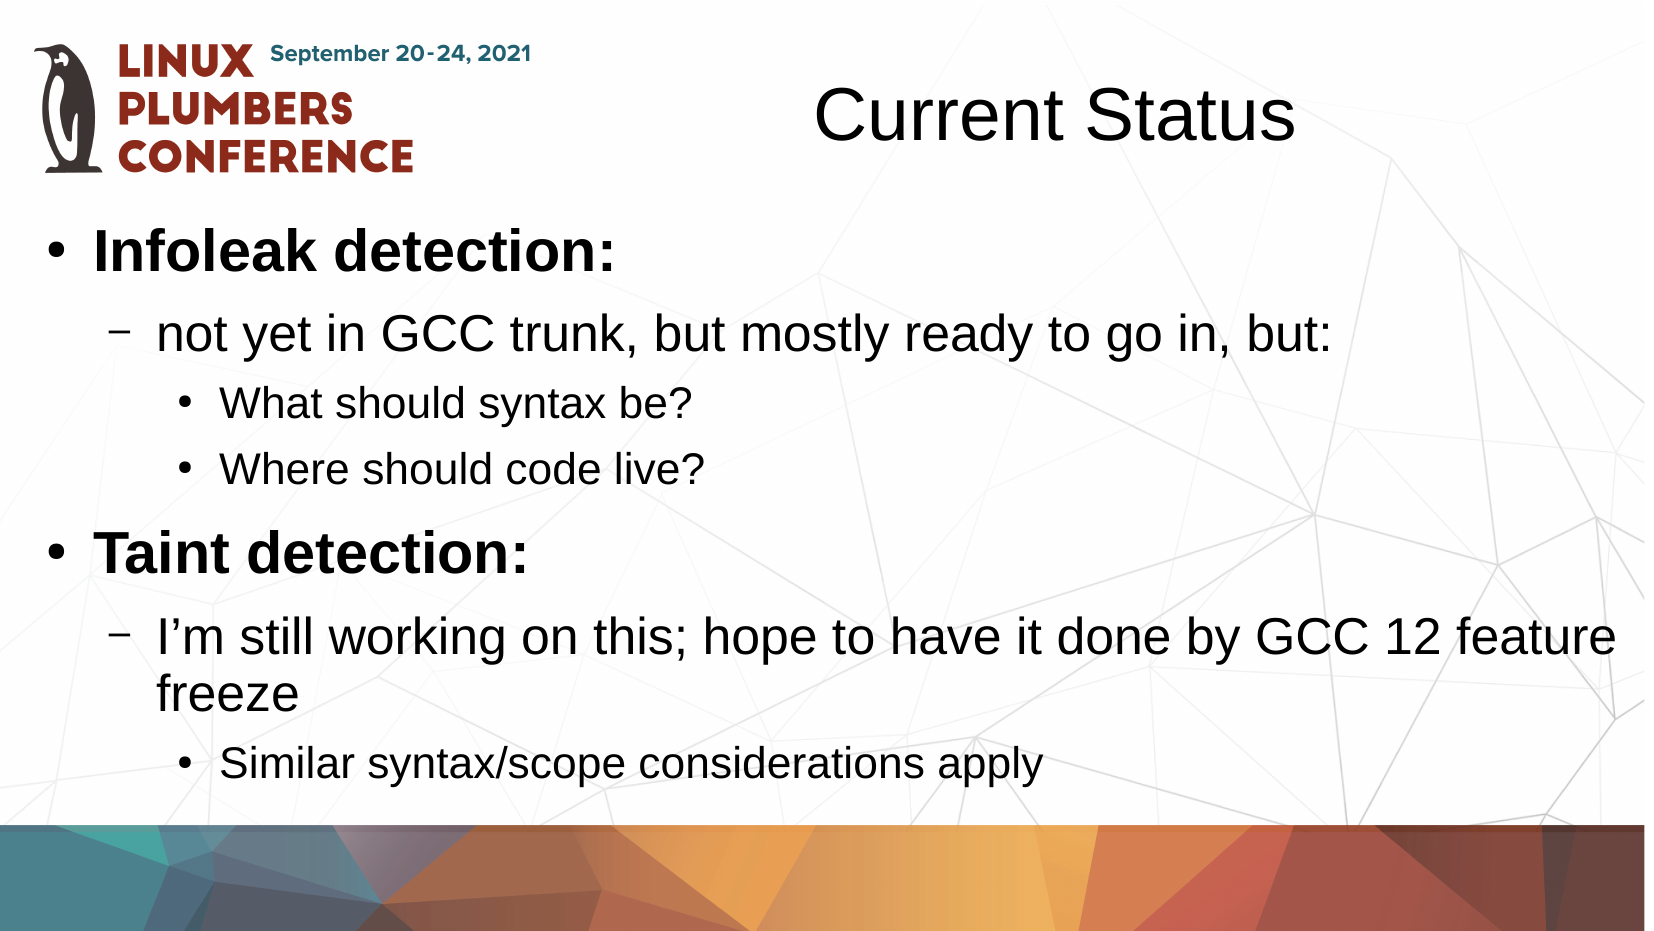

# Current Status
Infoleak detection:
not yet in GCC trunk, but mostly ready to go in, but:
What should syntax be?
Where should code live?
Taint detection:
I’m still working on this; hope to have it done by GCC 12 feature freeze
Similar syntax/scope considerations apply